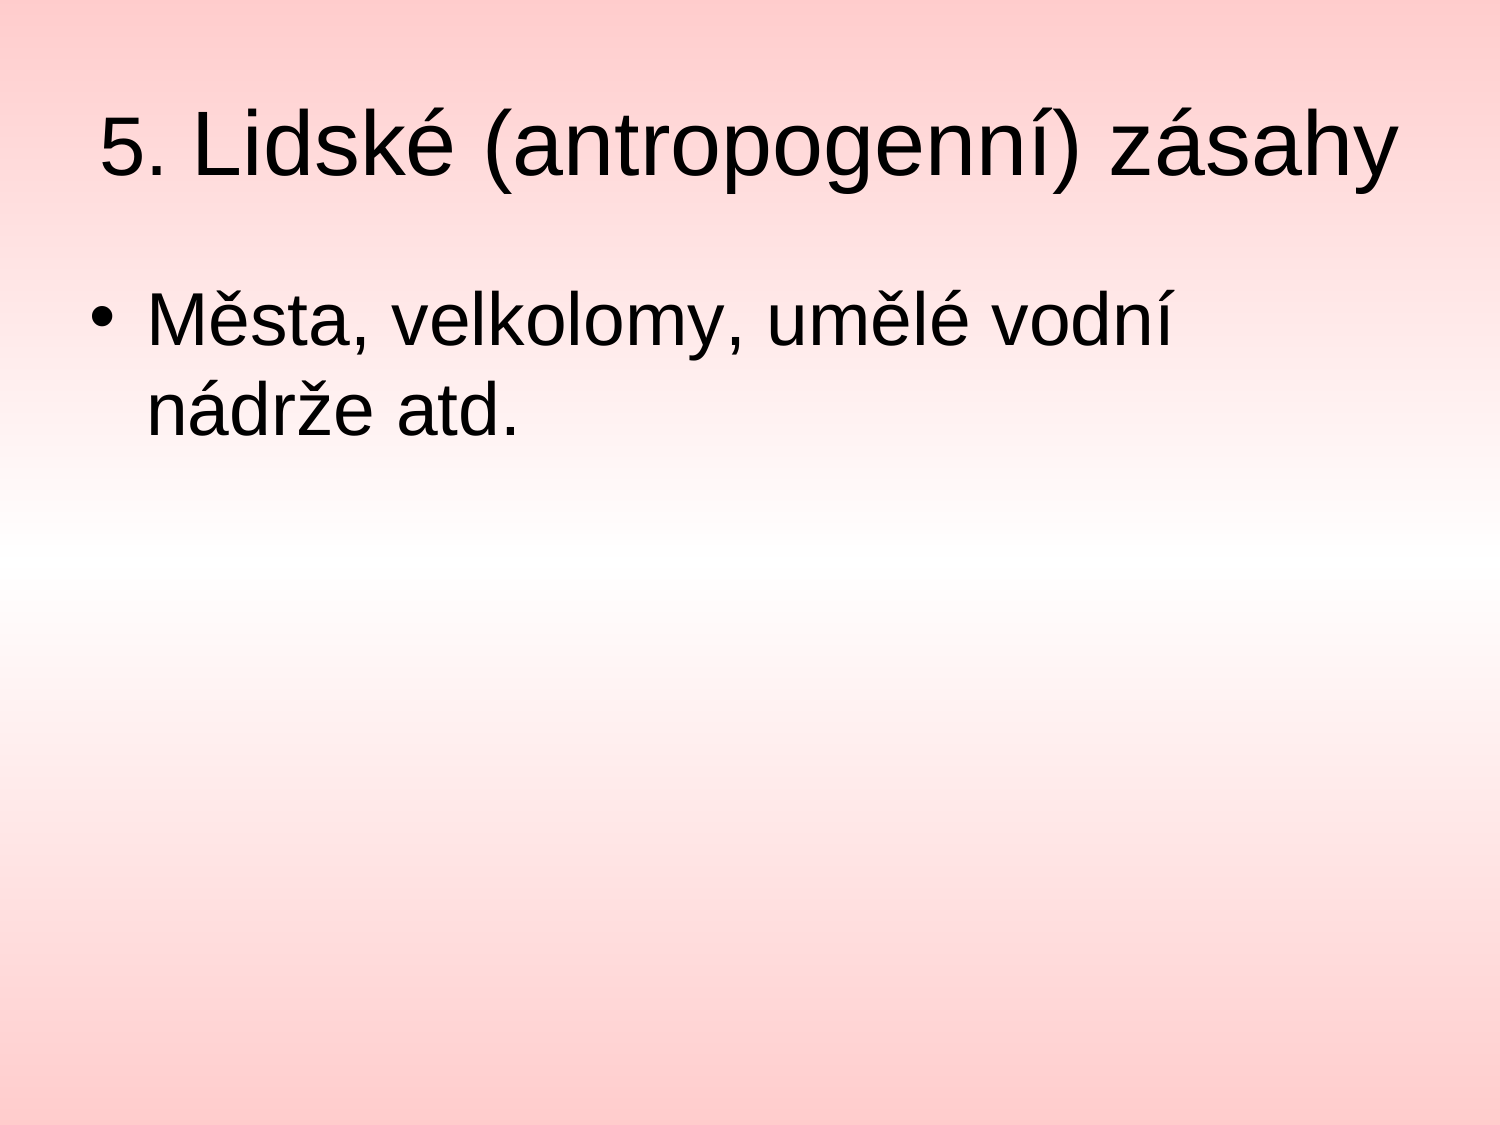

# 5. Lidské (antropogenní) zásahy
Města, velkolomy, umělé vodní nádrže atd.